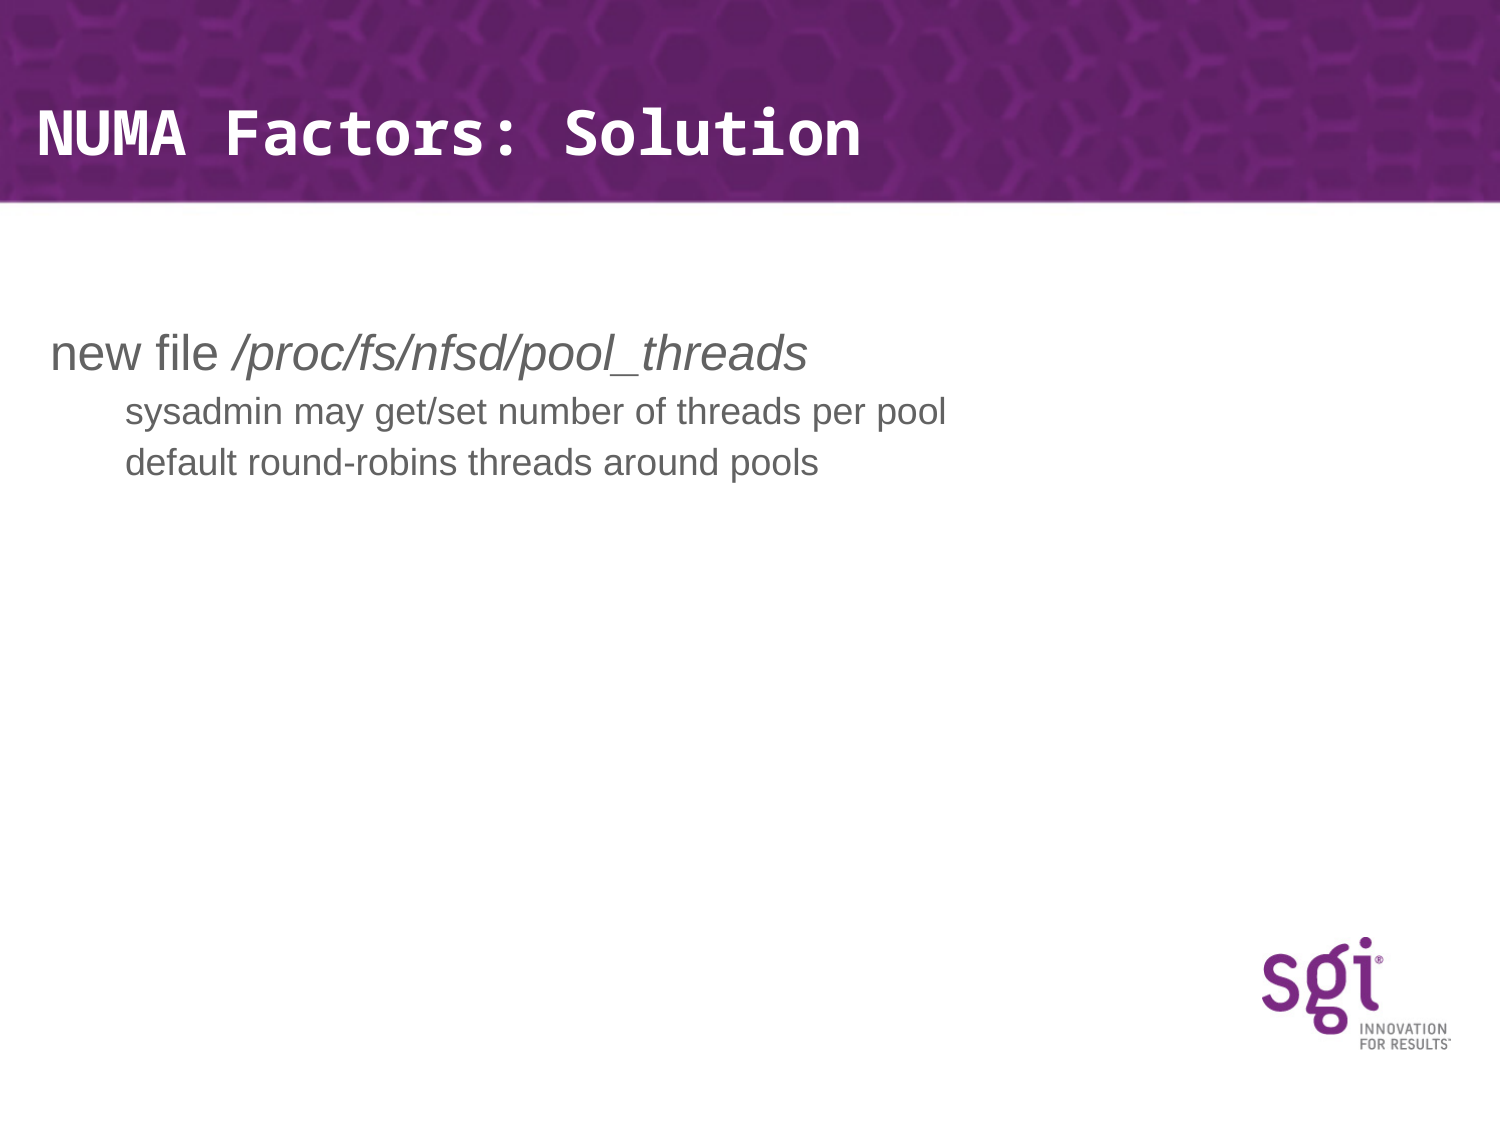

# NUMA Factors: Solution
new file /proc/fs/nfsd/pool_threads
sysadmin may get/set number of threads per pool
default round-robins threads around pools